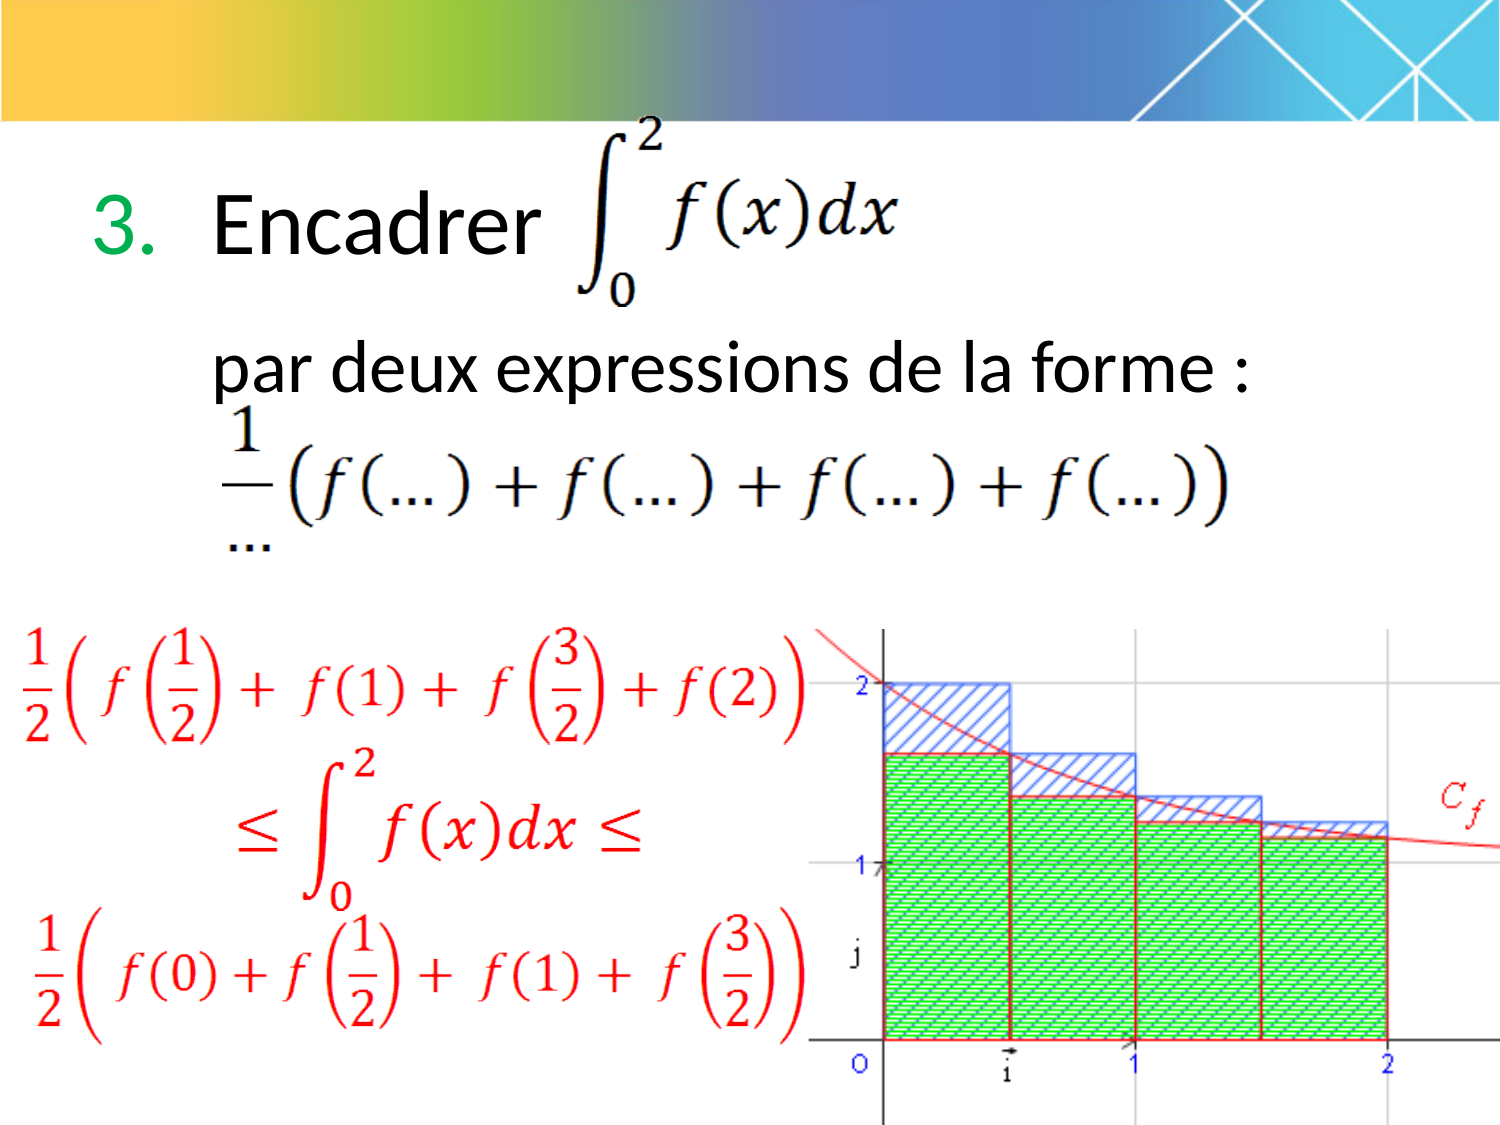

# Encadrer par deux expressions de la forme :